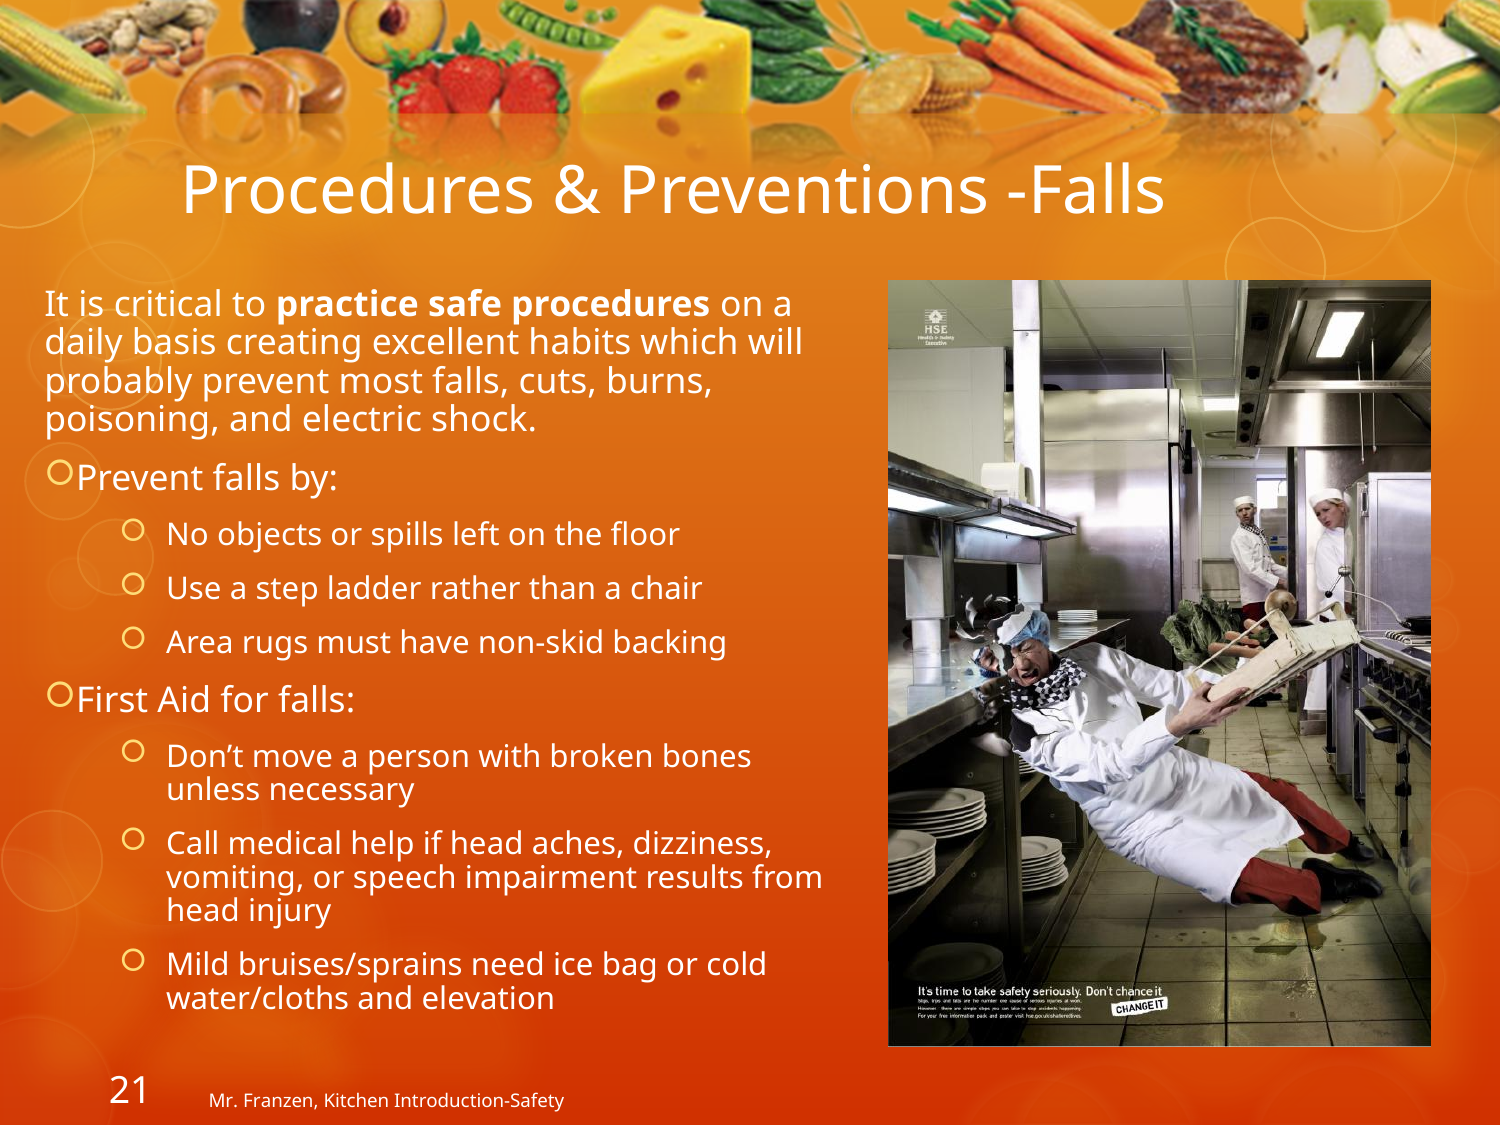

# Procedures & Preventions -Falls
It is critical to practice safe procedures on a daily basis creating excellent habits which will probably prevent most falls, cuts, burns, poisoning, and electric shock.
Prevent falls by:
No objects or spills left on the floor
Use a step ladder rather than a chair
Area rugs must have non-skid backing
First Aid for falls:
Don’t move a person with broken bones unless necessary
Call medical help if head aches, dizziness, vomiting, or speech impairment results from head injury
Mild bruises/sprains need ice bag or cold water/cloths and elevation
Mr. Franzen, Kitchen Introduction-Safety